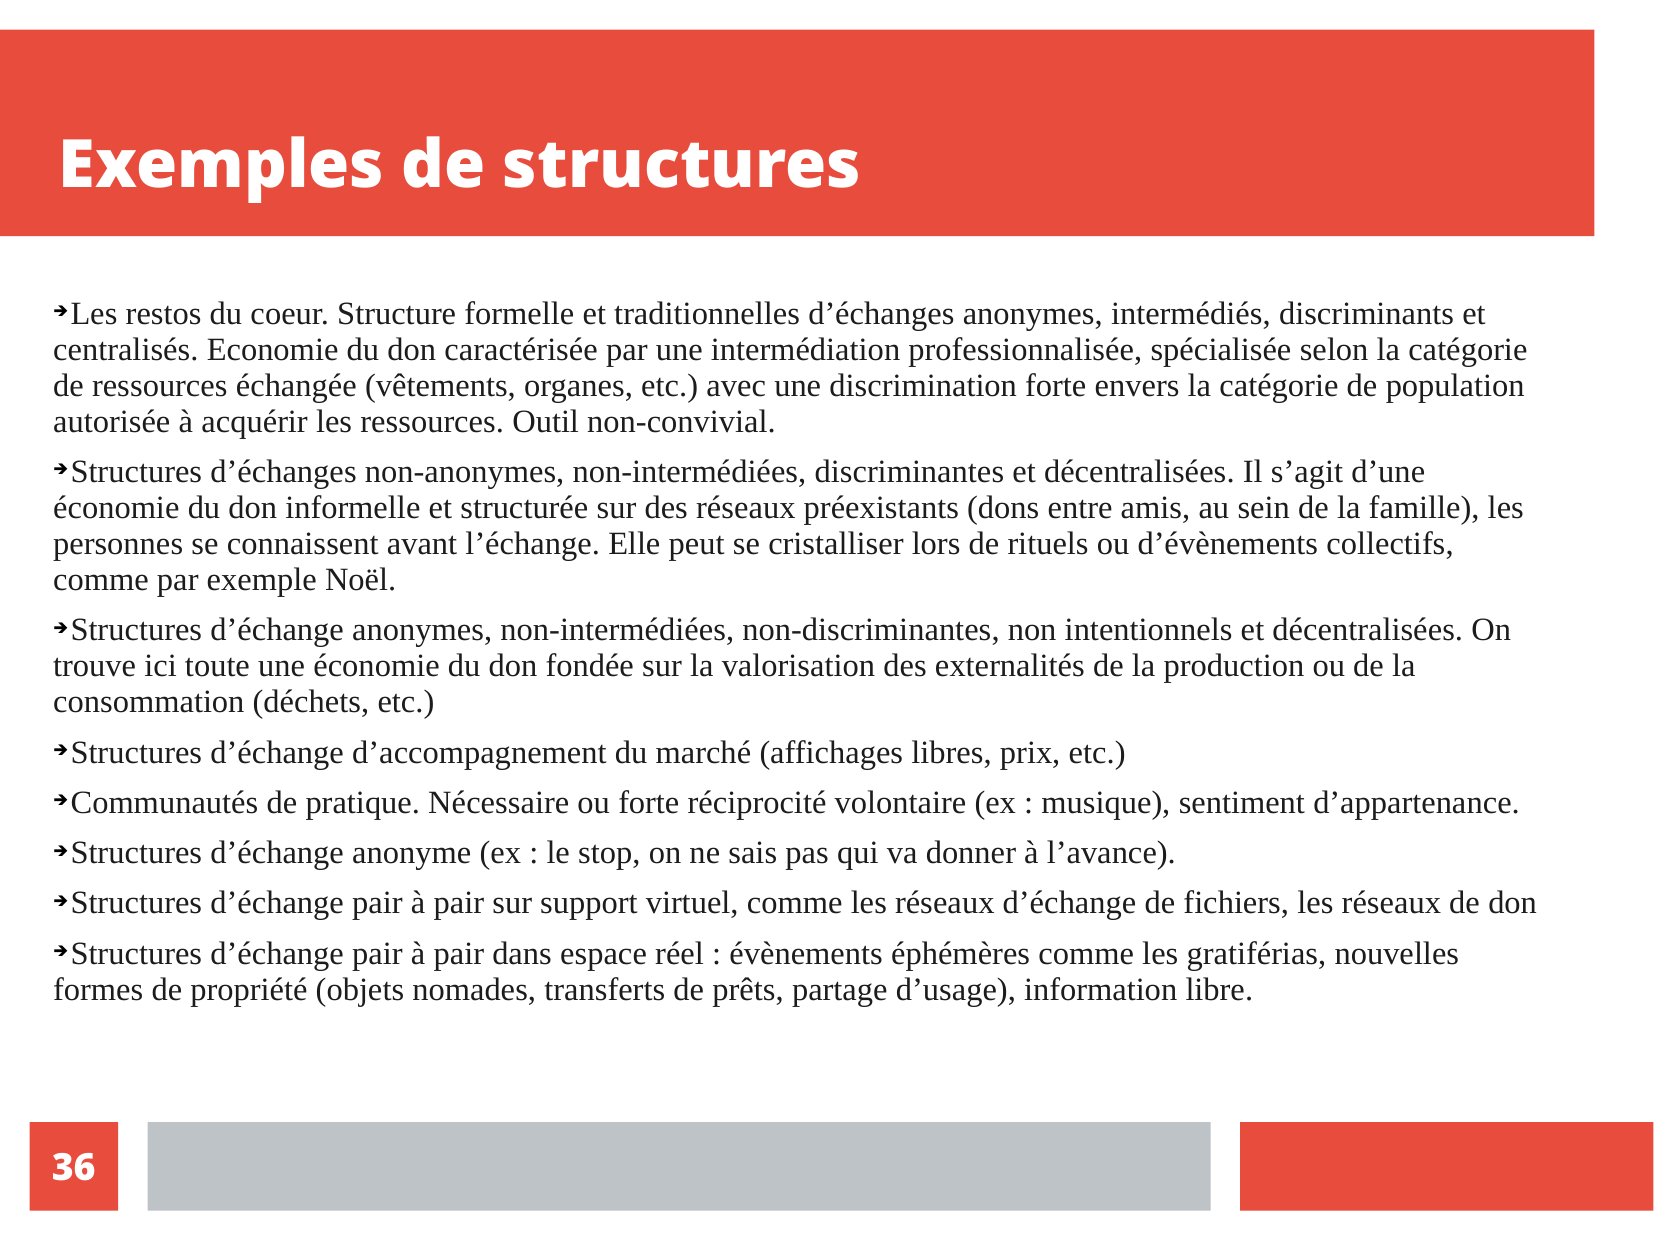

# Exemples de structures
 Les restos du coeur. Structure formelle et traditionnelles d’échanges anonymes, intermédiés, discriminants et centralisés. Economie du don caractérisée par une intermédiation professionnalisée, spécialisée selon la catégorie de ressources échangée (vêtements, organes, etc.) avec une discrimination forte envers la catégorie de population autorisée à acquérir les ressources. Outil non-convivial.
 Structures d’échanges non-anonymes, non-intermédiées, discriminantes et décentralisées. Il s’agit d’une économie du don informelle et structurée sur des réseaux préexistants (dons entre amis, au sein de la famille), les personnes se connaissent avant l’échange. Elle peut se cristalliser lors de rituels ou d’évènements collectifs, comme par exemple Noël.
 Structures d’échange anonymes, non-intermédiées, non-discriminantes, non intentionnels et décentralisées. On trouve ici toute une économie du don fondée sur la valorisation des externalités de la production ou de la consommation (déchets, etc.)
 Structures d’échange d’accompagnement du marché (affichages libres, prix, etc.)
 Communautés de pratique. Nécessaire ou forte réciprocité volontaire (ex : musique), sentiment d’appartenance.
 Structures d’échange anonyme (ex : le stop, on ne sais pas qui va donner à l’avance).
 Structures d’échange pair à pair sur support virtuel, comme les réseaux d’échange de fichiers, les réseaux de don
 Structures d’échange pair à pair dans espace réel : évènements éphémères comme les gratiférias, nouvelles formes de propriété (objets nomades, transferts de prêts, partage d’usage), information libre.
36